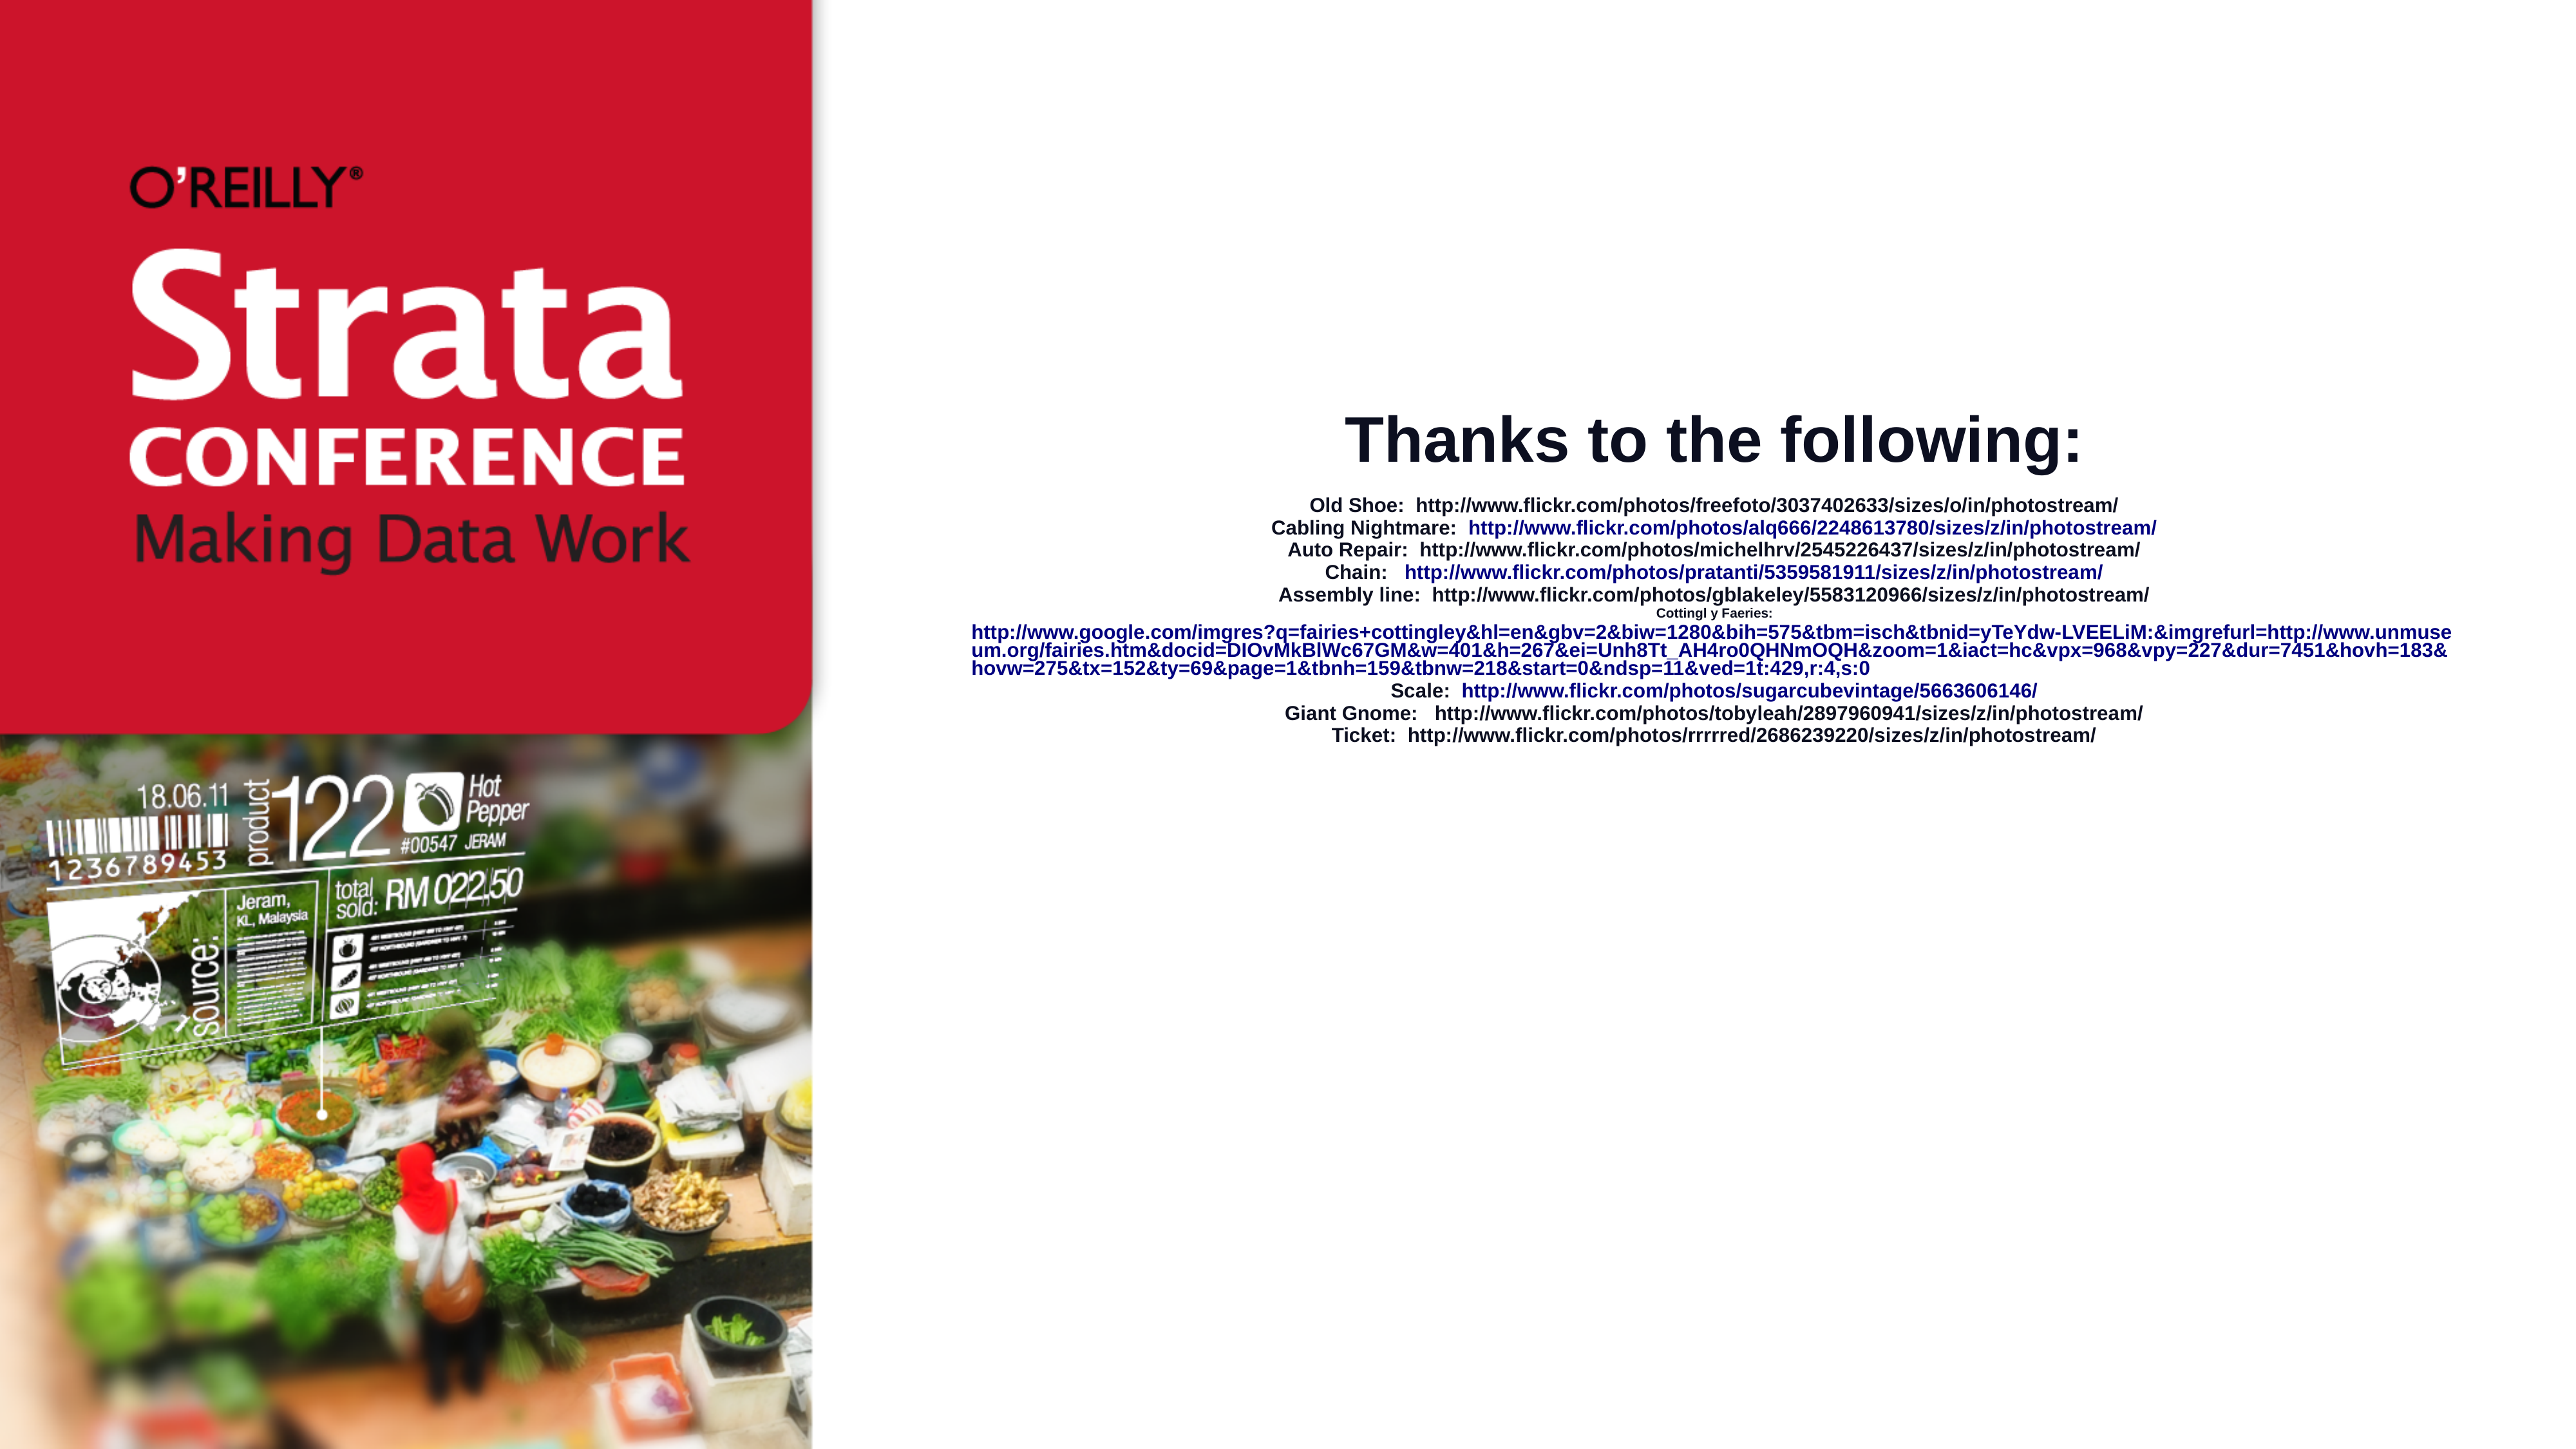

#
Thanks to the following:
Old Shoe: http://www.flickr.com/photos/freefoto/3037402633/sizes/o/in/photostream/
Cabling Nightmare: http://www.flickr.com/photos/alq666/2248613780/sizes/z/in/photostream/
Auto Repair: http://www.flickr.com/photos/michelhrv/2545226437/sizes/z/in/photostream/
Chain: http://www.flickr.com/photos/pratanti/5359581911/sizes/z/in/photostream/
Assembly line: http://www.flickr.com/photos/gblakeley/5583120966/sizes/z/in/photostream/
Cottingl y Faeries:http://www.google.com/imgres?q=fairies+cottingley&hl=en&gbv=2&biw=1280&bih=575&tbm=isch&tbnid=yTeYdw-LVEELiM:&imgrefurl=http://www.unmuseum.org/fairies.htm&docid=DIOvMkBlWc67GM&w=401&h=267&ei=Unh8Tt_AH4ro0QHNmOQH&zoom=1&iact=hc&vpx=968&vpy=227&dur=7451&hovh=183&hovw=275&tx=152&ty=69&page=1&tbnh=159&tbnw=218&start=0&ndsp=11&ved=1t:429,r:4,s:0
Scale: http://www.flickr.com/photos/sugarcubevintage/5663606146/
Giant Gnome: http://www.flickr.com/photos/tobyleah/2897960941/sizes/z/in/photostream/
Ticket: http://www.flickr.com/photos/rrrrred/2686239220/sizes/z/in/photostream/